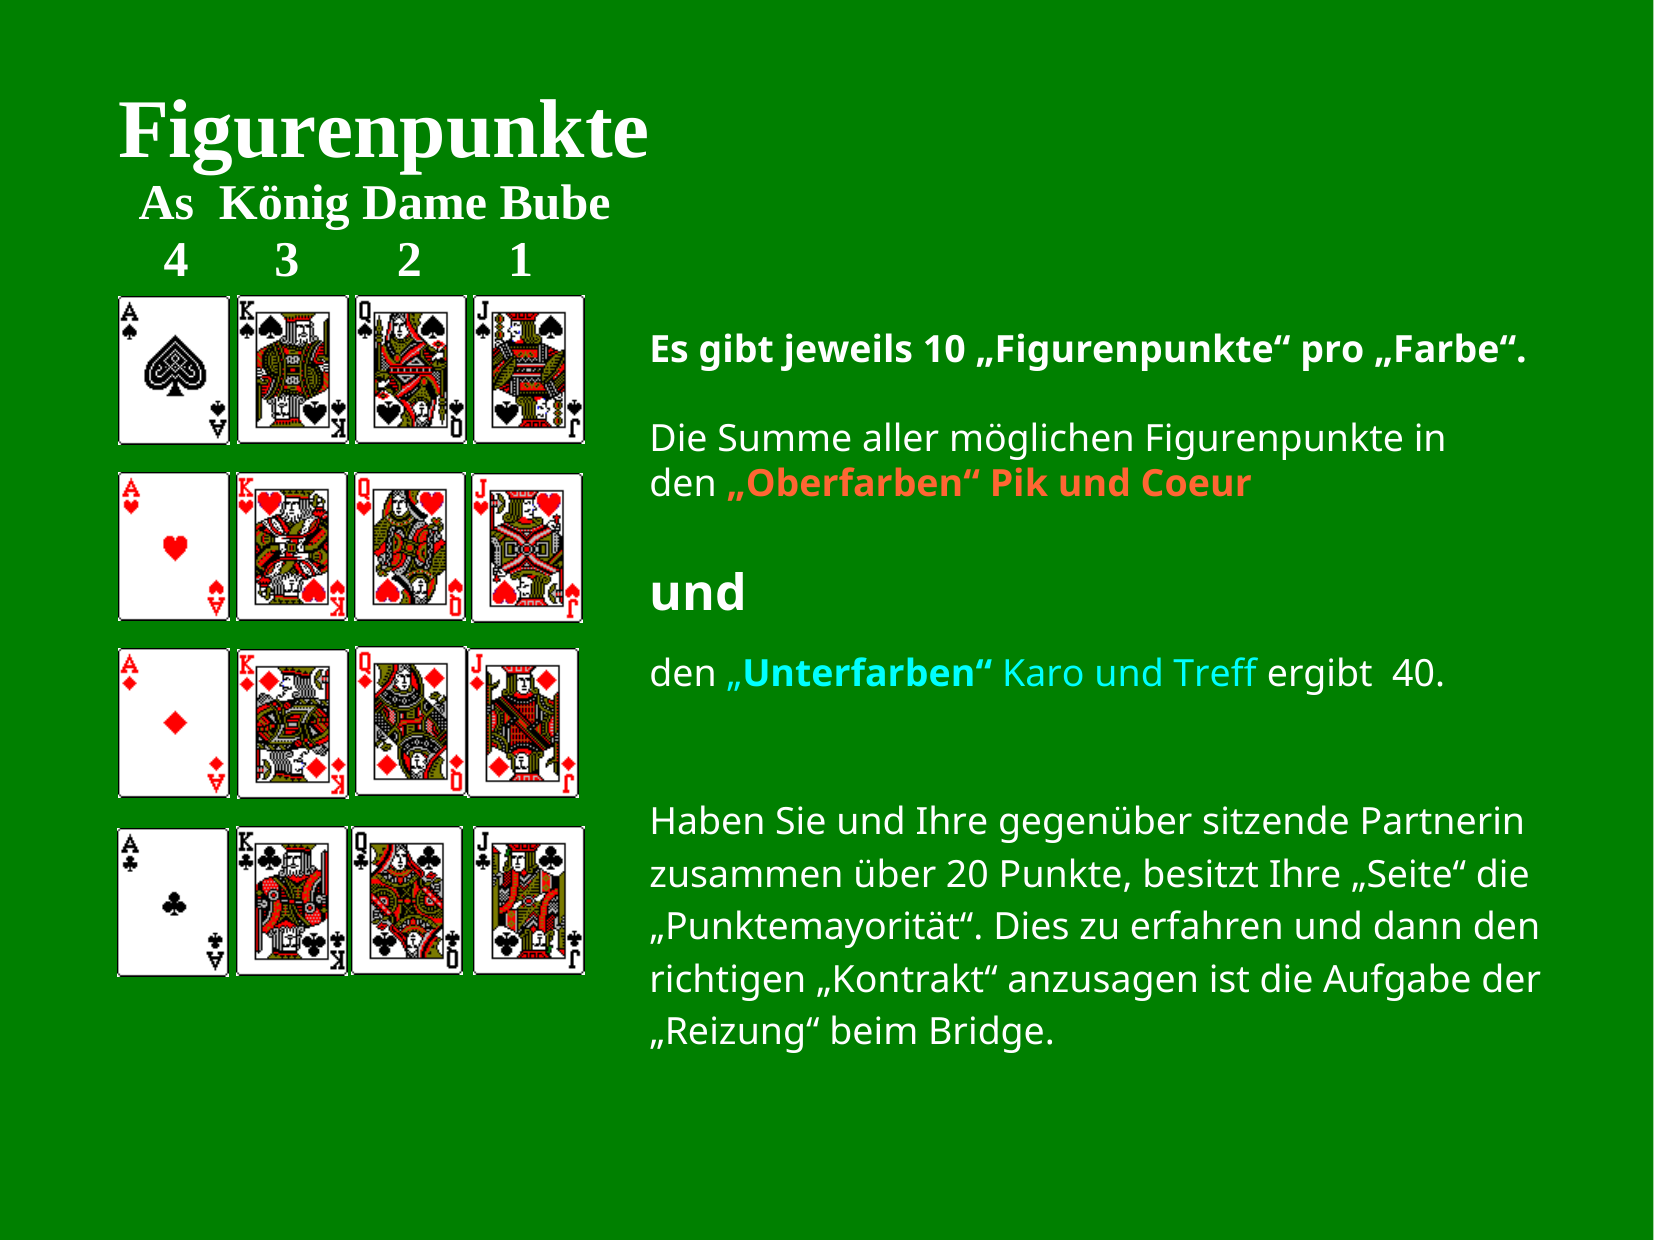

Figurenpunkte
As König Dame Bube
 4	 3	 2	 1
Es gibt jeweils 10 „Figurenpunkte“ pro „Farbe“.
Die Summe aller möglichen Figurenpunkte in den „Oberfarben“ Pik und Coeur
und
den „Unterfarben“ Karo und Treff ergibt 40.
Haben Sie und Ihre gegenüber sitzende Partnerin
zusammen über 20 Punkte, besitzt Ihre „Seite“ die
„Punktemayorität“. Dies zu erfahren und dann den
richtigen „Kontrakt“ anzusagen ist die Aufgabe der „Reizung“ beim Bridge.